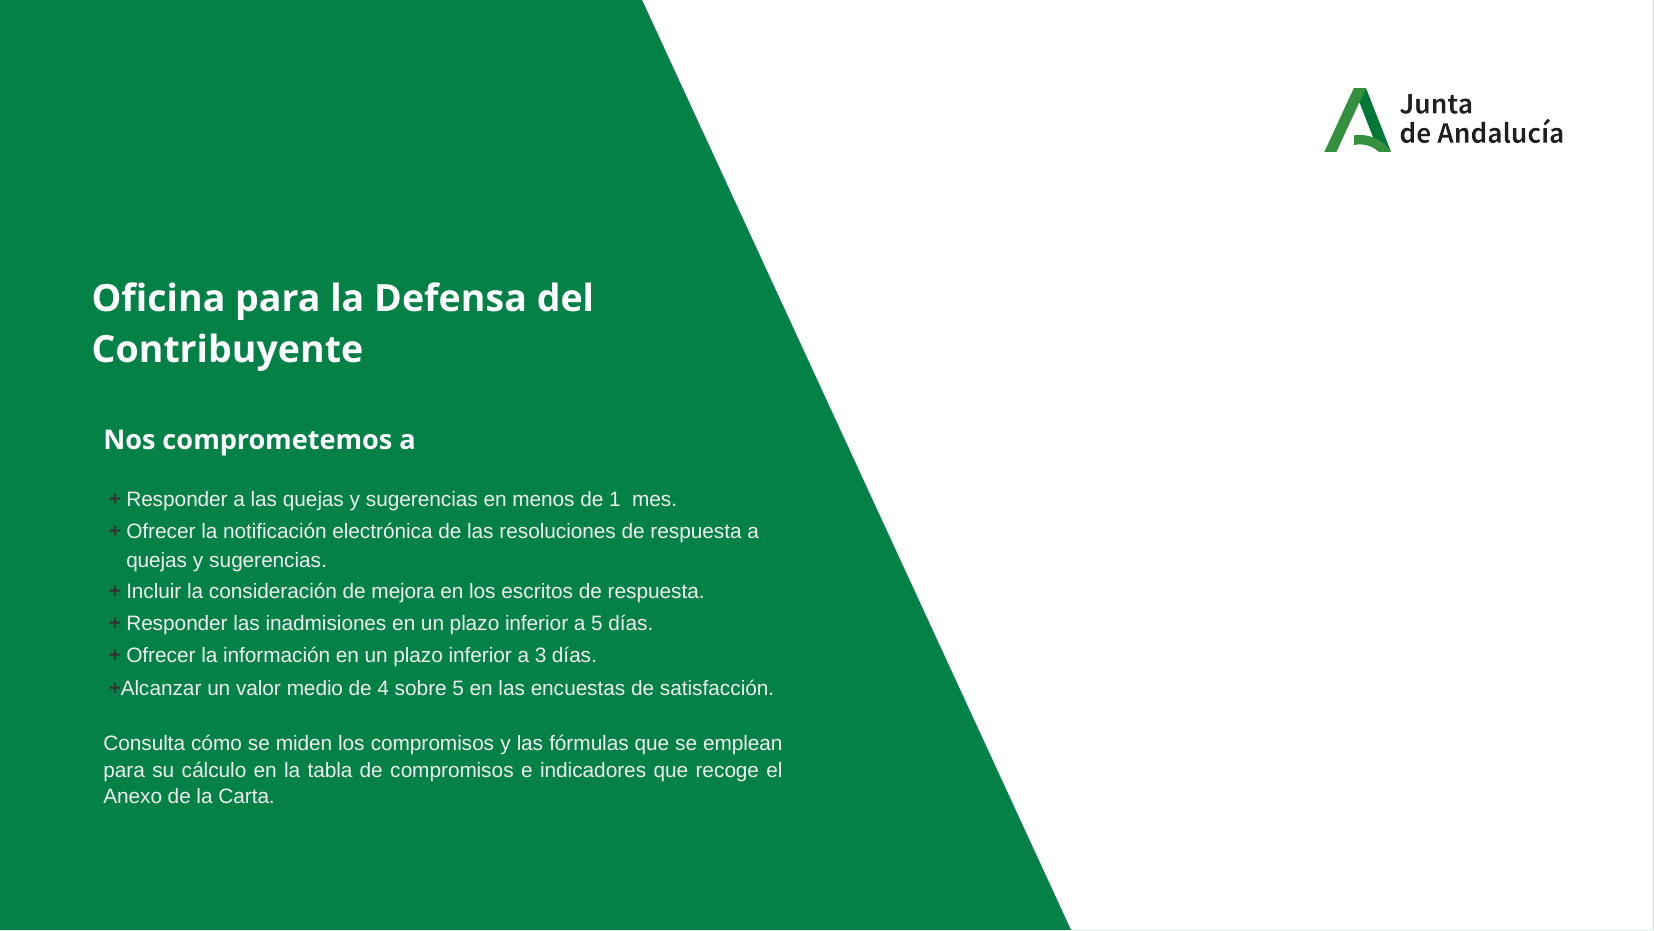

Oficina para la Defensa del Contribuyente
Nos comprometemos a
 + Responder a las quejas y sugerencias en menos de 1 mes.
 + Ofrecer la notificación electrónica de las resoluciones de respuesta a
 quejas y sugerencias.
 + Incluir la consideración de mejora en los escritos de respuesta.
 + Responder las inadmisiones en un plazo inferior a 5 días.
 + Ofrecer la información en un plazo inferior a 3 días.
 +Alcanzar un valor medio de 4 sobre 5 en las encuestas de satisfacción.
Consulta cómo se miden los compromisos y las fórmulas que se emplean para su cálculo en la tabla de compromisos e indicadores que recoge el Anexo de la Carta.